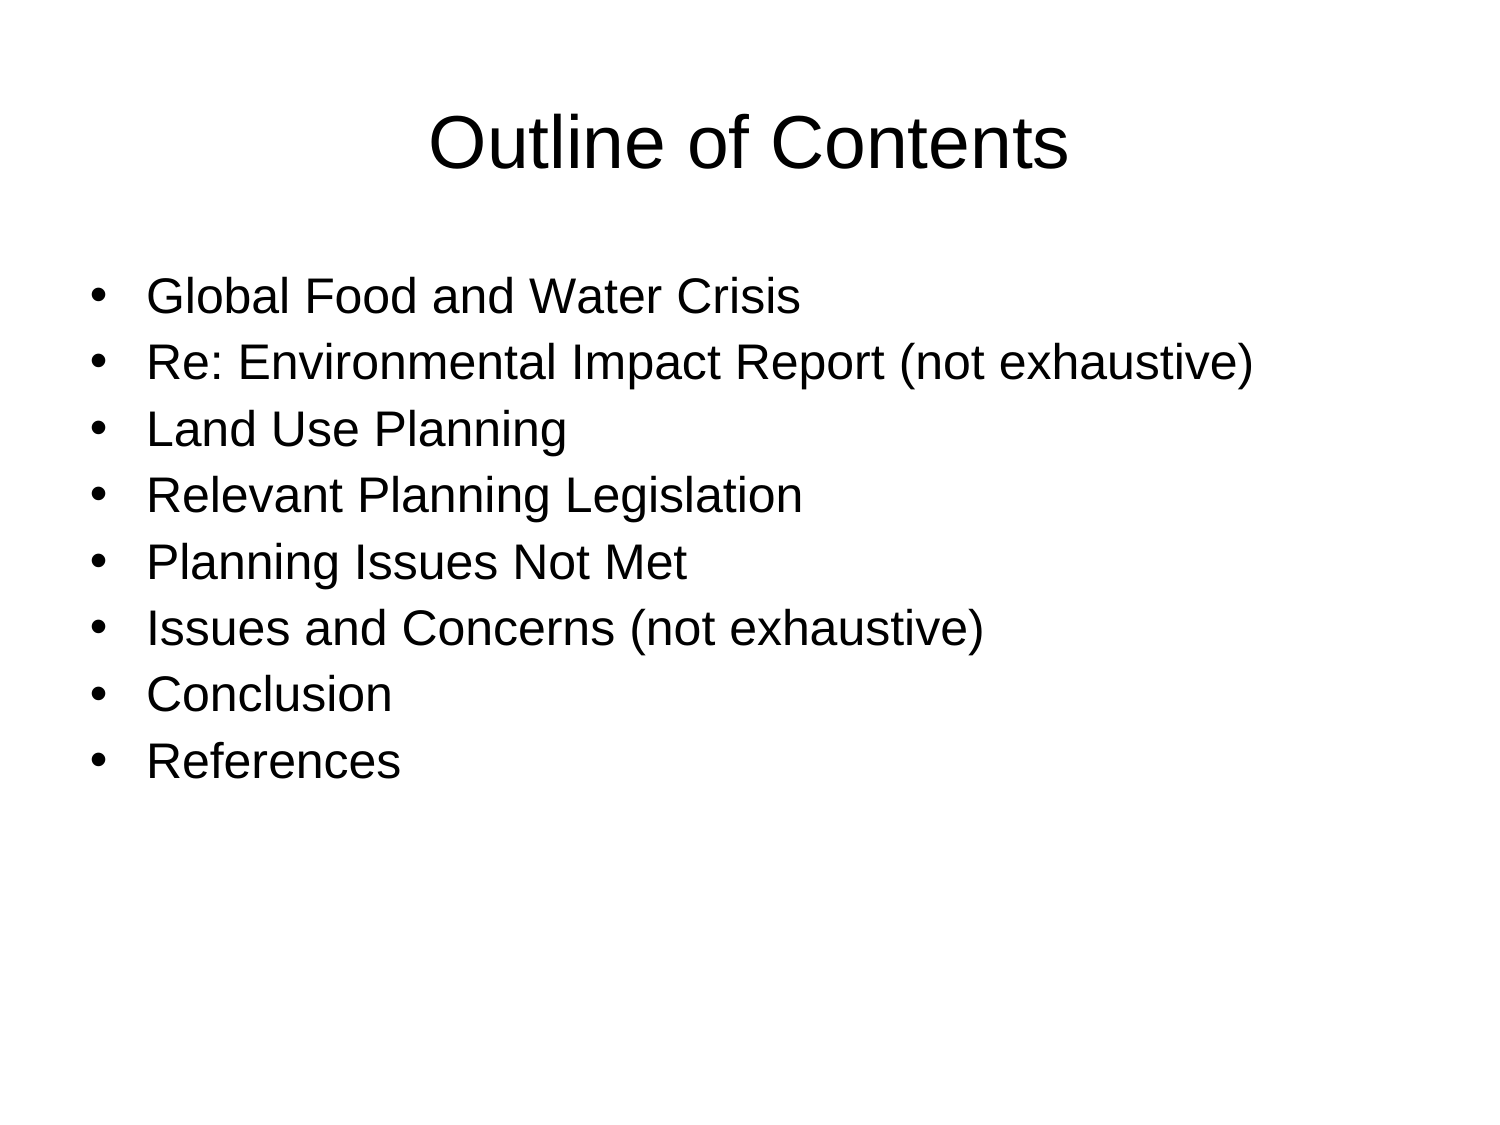

# Outline of Contents
Global Food and Water Crisis
Re: Environmental Impact Report (not exhaustive)
Land Use Planning
Relevant Planning Legislation
Planning Issues Not Met
Issues and Concerns (not exhaustive)
Conclusion
References